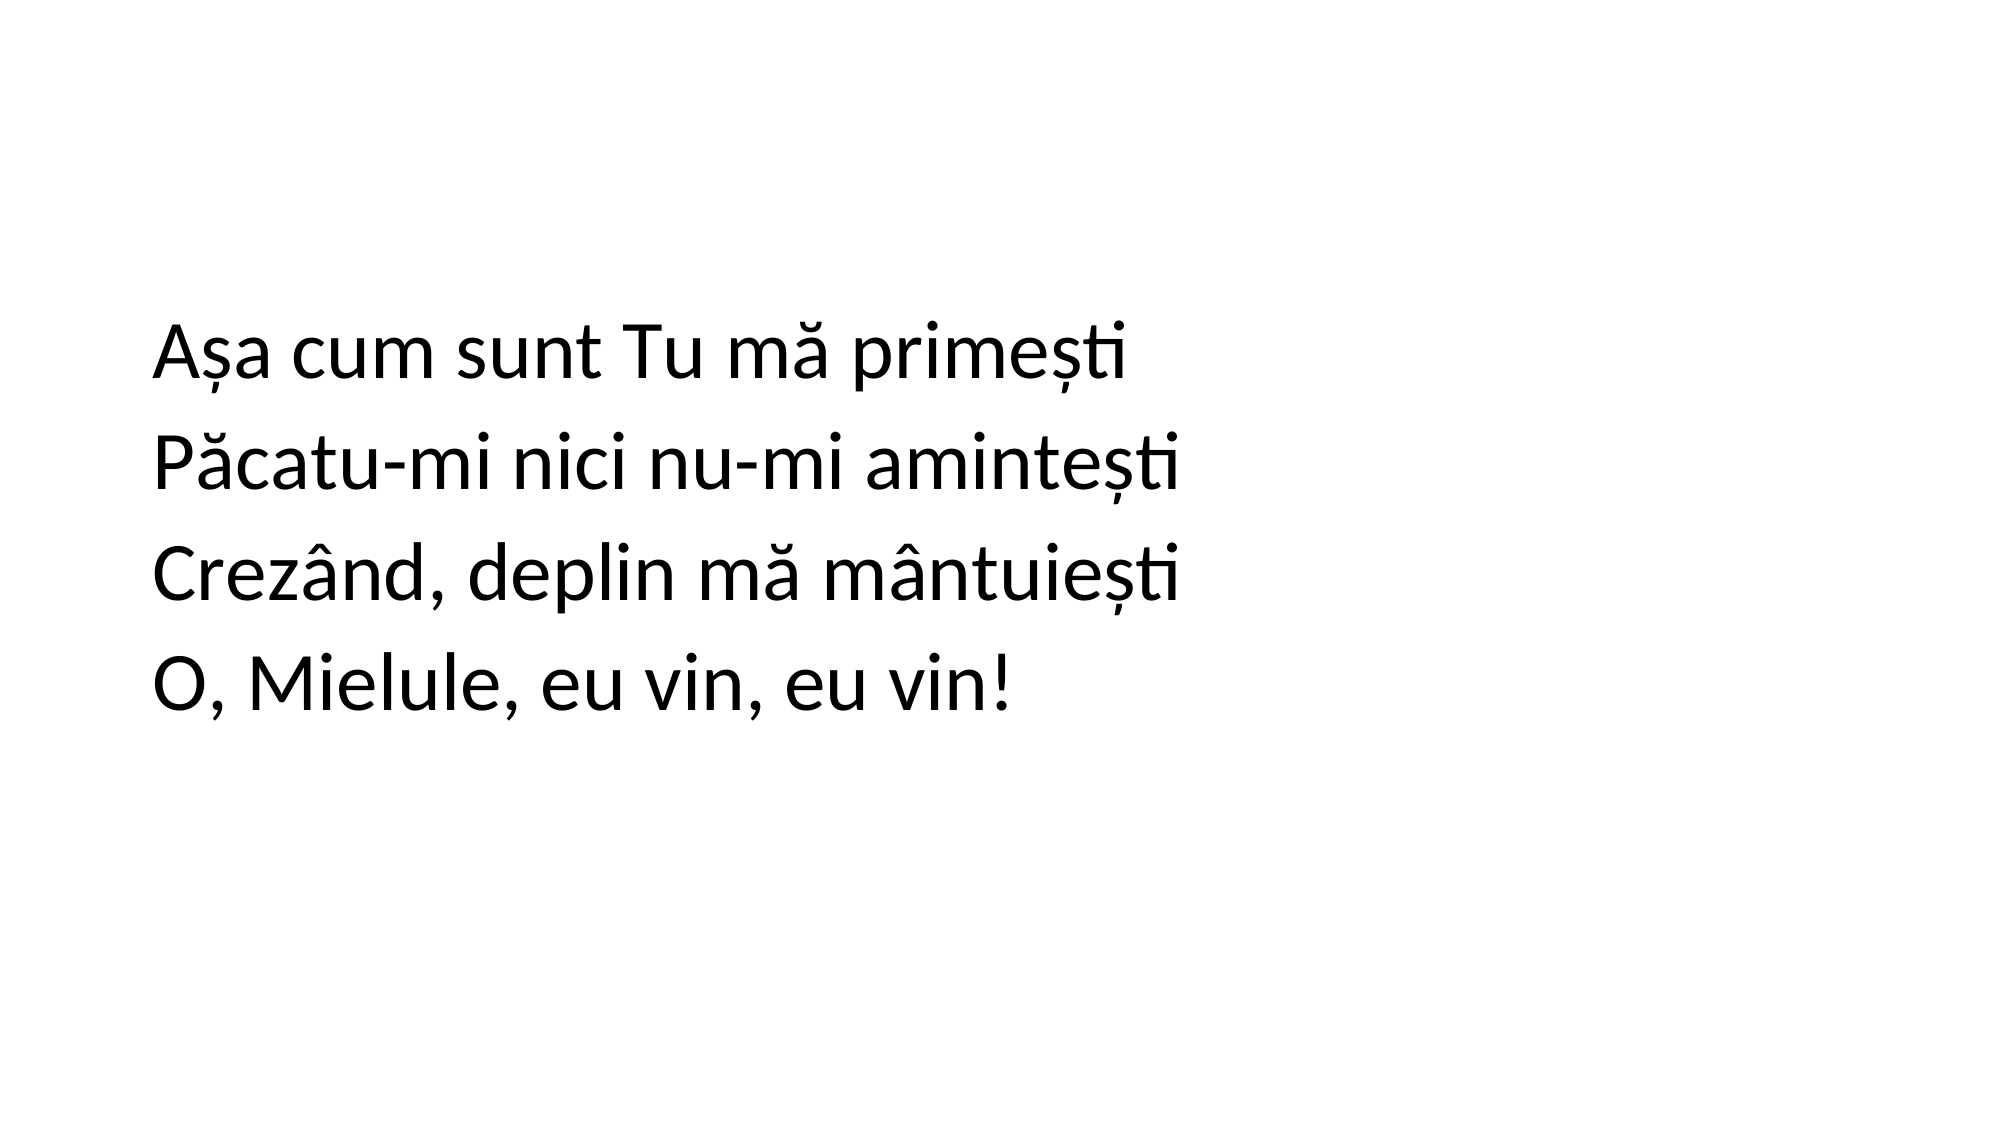

# Așa cum sunt Tu mă primești
Păcatu-mi nici nu-mi amintești
Crezând, deplin mă mântuiești
O, Mielule, eu vin, eu vin!